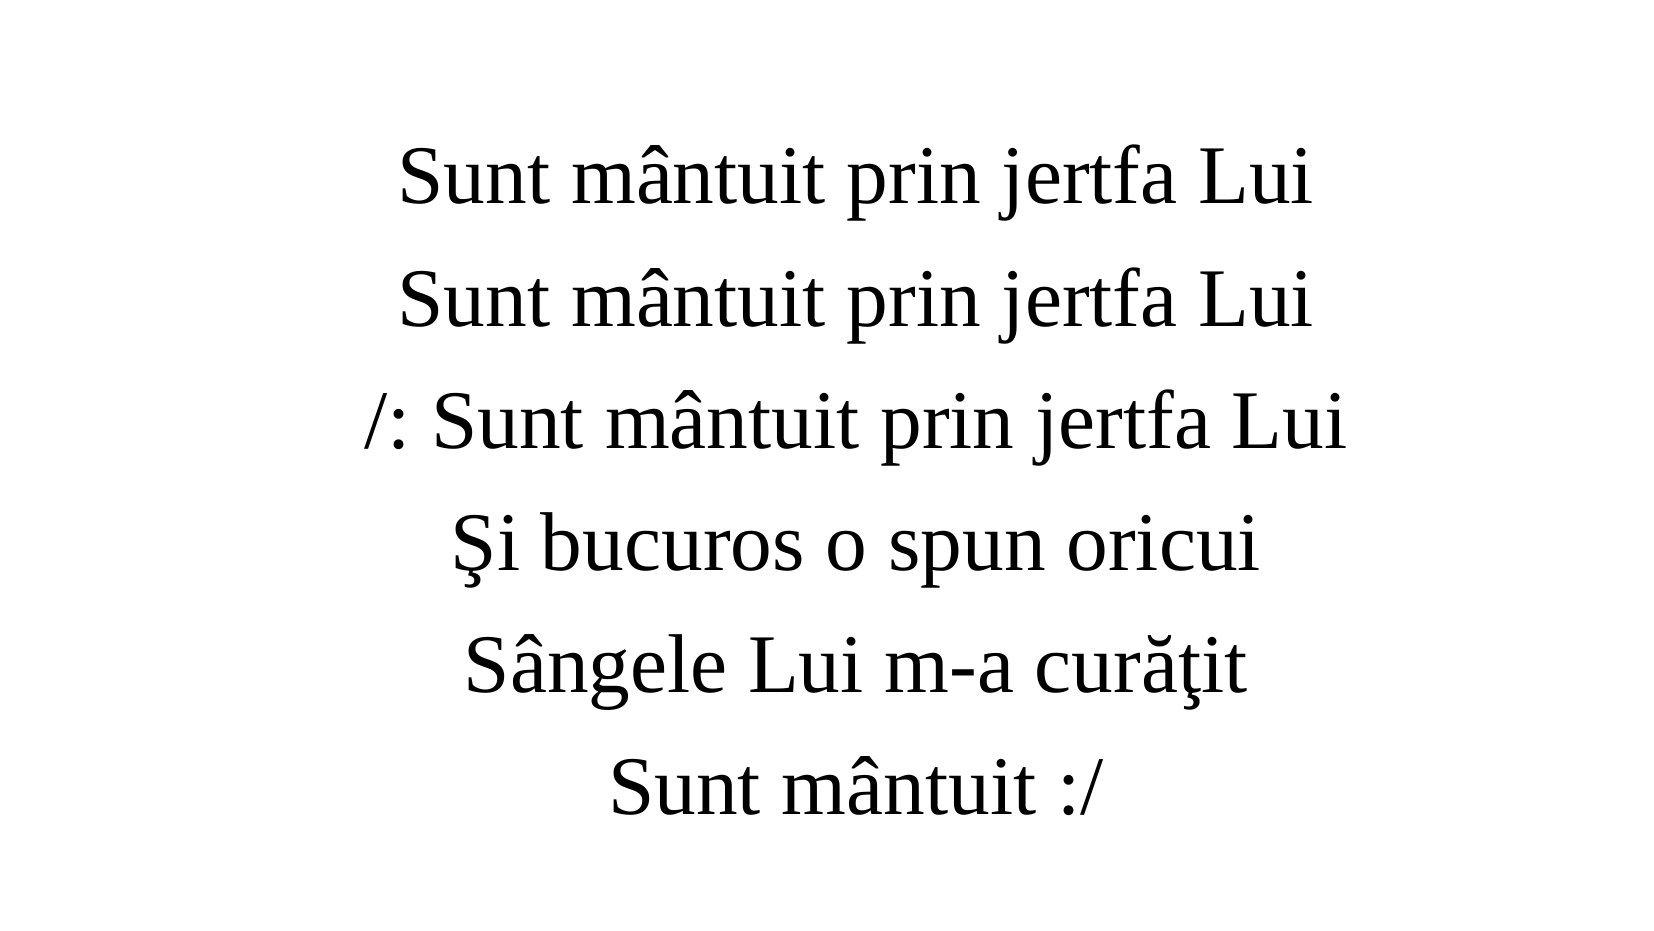

# Sunt mântuit prin jertfa Lui
Sunt mântuit prin jertfa Lui
/: Sunt mântuit prin jertfa Lui
Şi bucuros o spun oricui
Sângele Lui m-a curăţit
Sunt mântuit :/